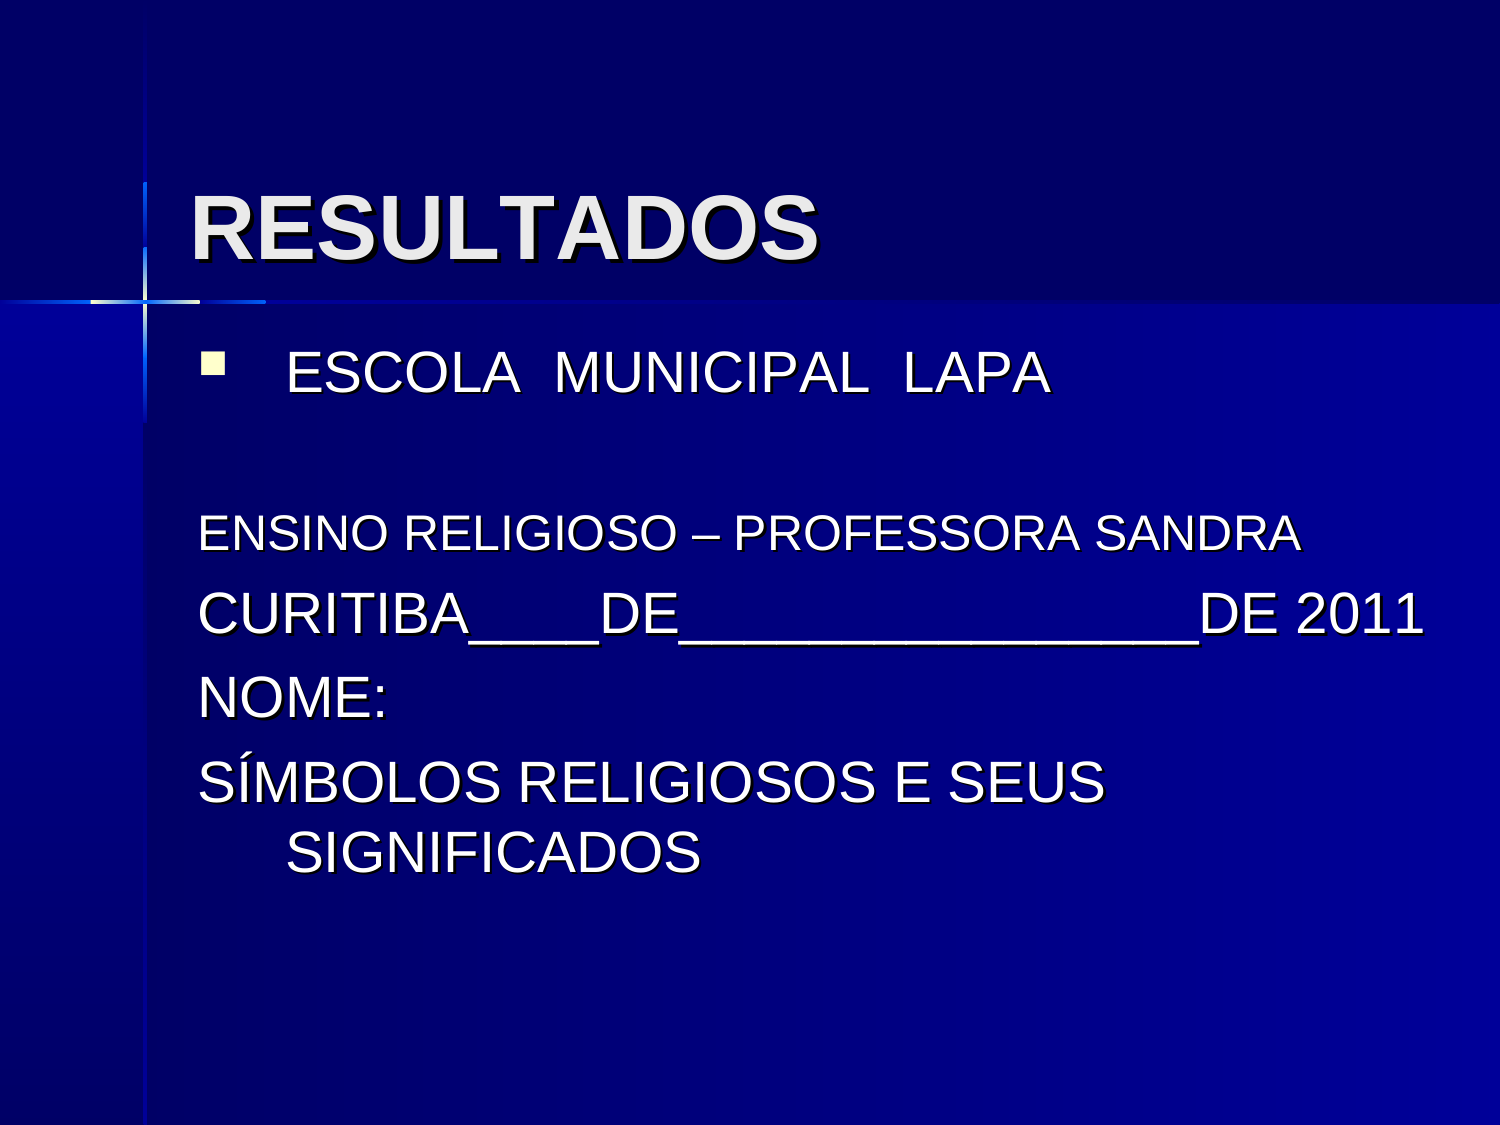

# RESULTADOS
ESCOLA MUNICIPAL LAPA
ENSINO RELIGIOSO – PROFESSORA SANDRA
CURITIBA____DE________________DE 2011
NOME:
SÍMBOLOS RELIGIOSOS E SEUS SIGNIFICADOS